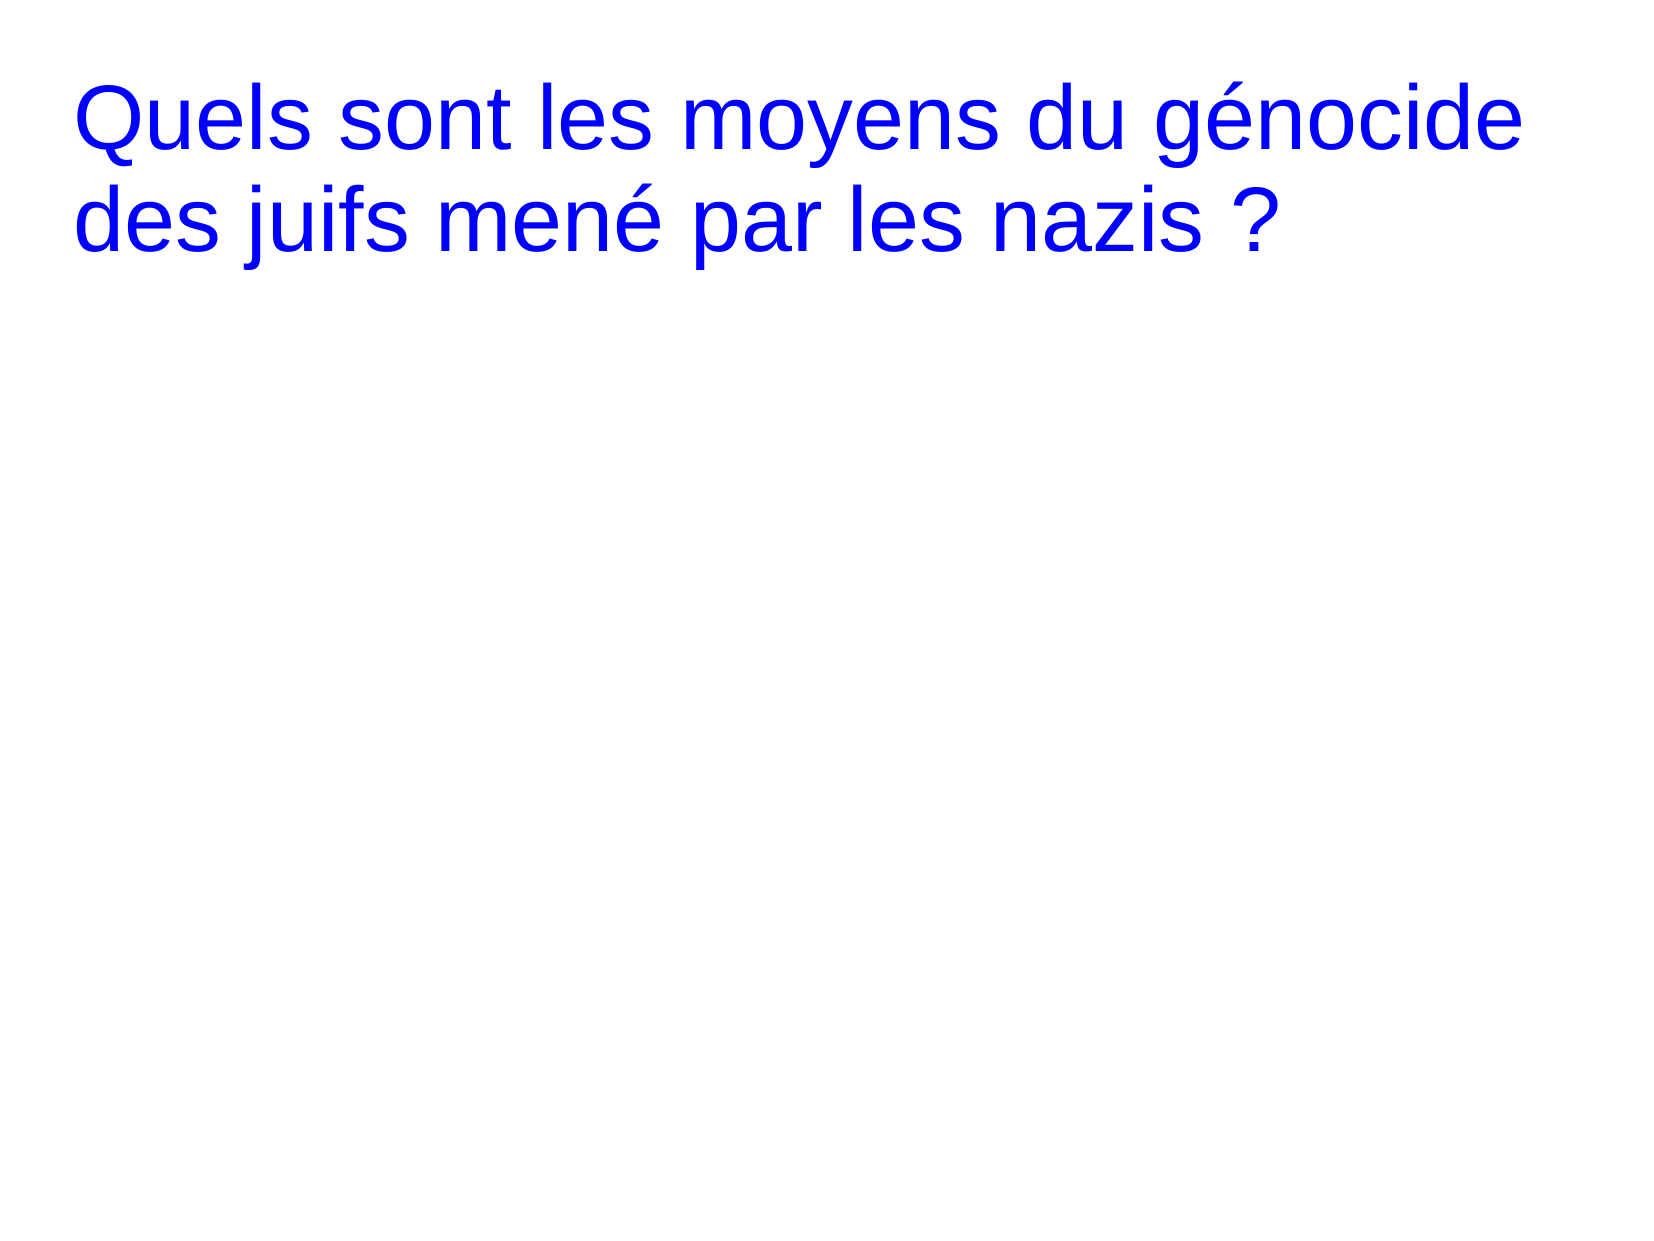

Quels sont les moyens du génocide des juifs mené par les nazis ?